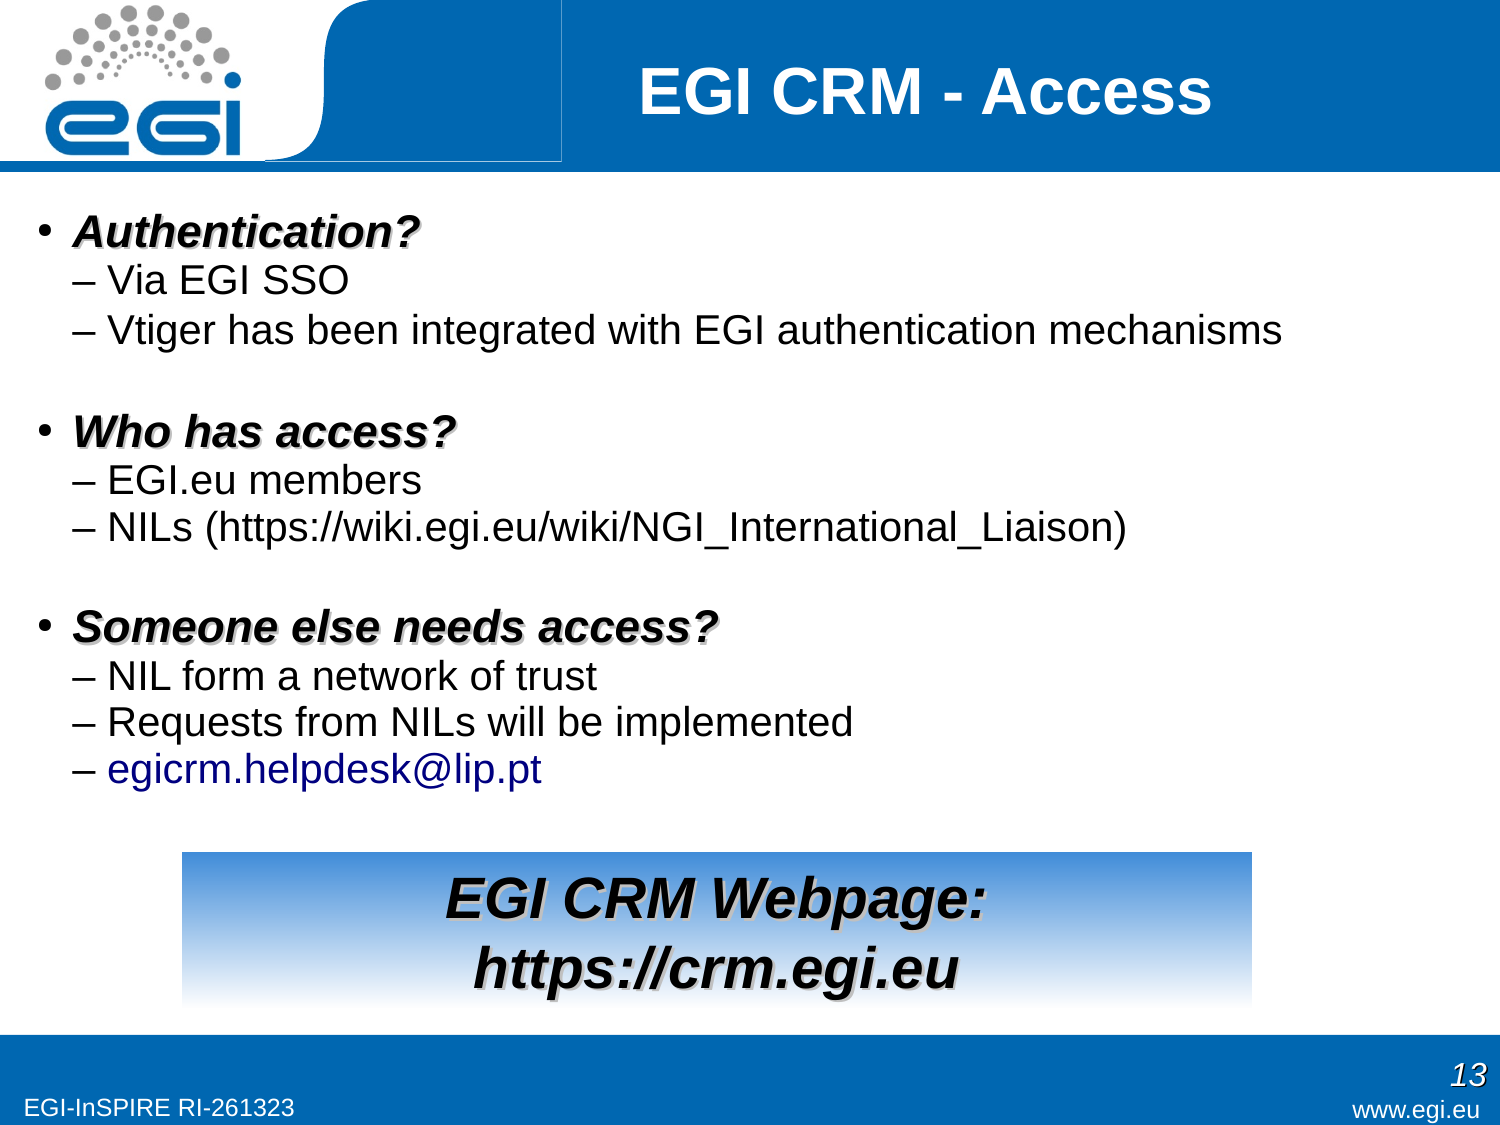

EGI CRM - Access
Authentication?
– Via EGI SSO
– Vtiger has been integrated with EGI authentication mechanisms
Who has access?
– EGI.eu members
– NILs (https://wiki.egi.eu/wiki/NGI_International_Liaison)
Someone else needs access?
– NIL form a network of trust
– Requests from NILs will be implemented
– egicrm.helpdesk@lip.pt
EGI CRM Webpage:
https://crm.egi.eu
13